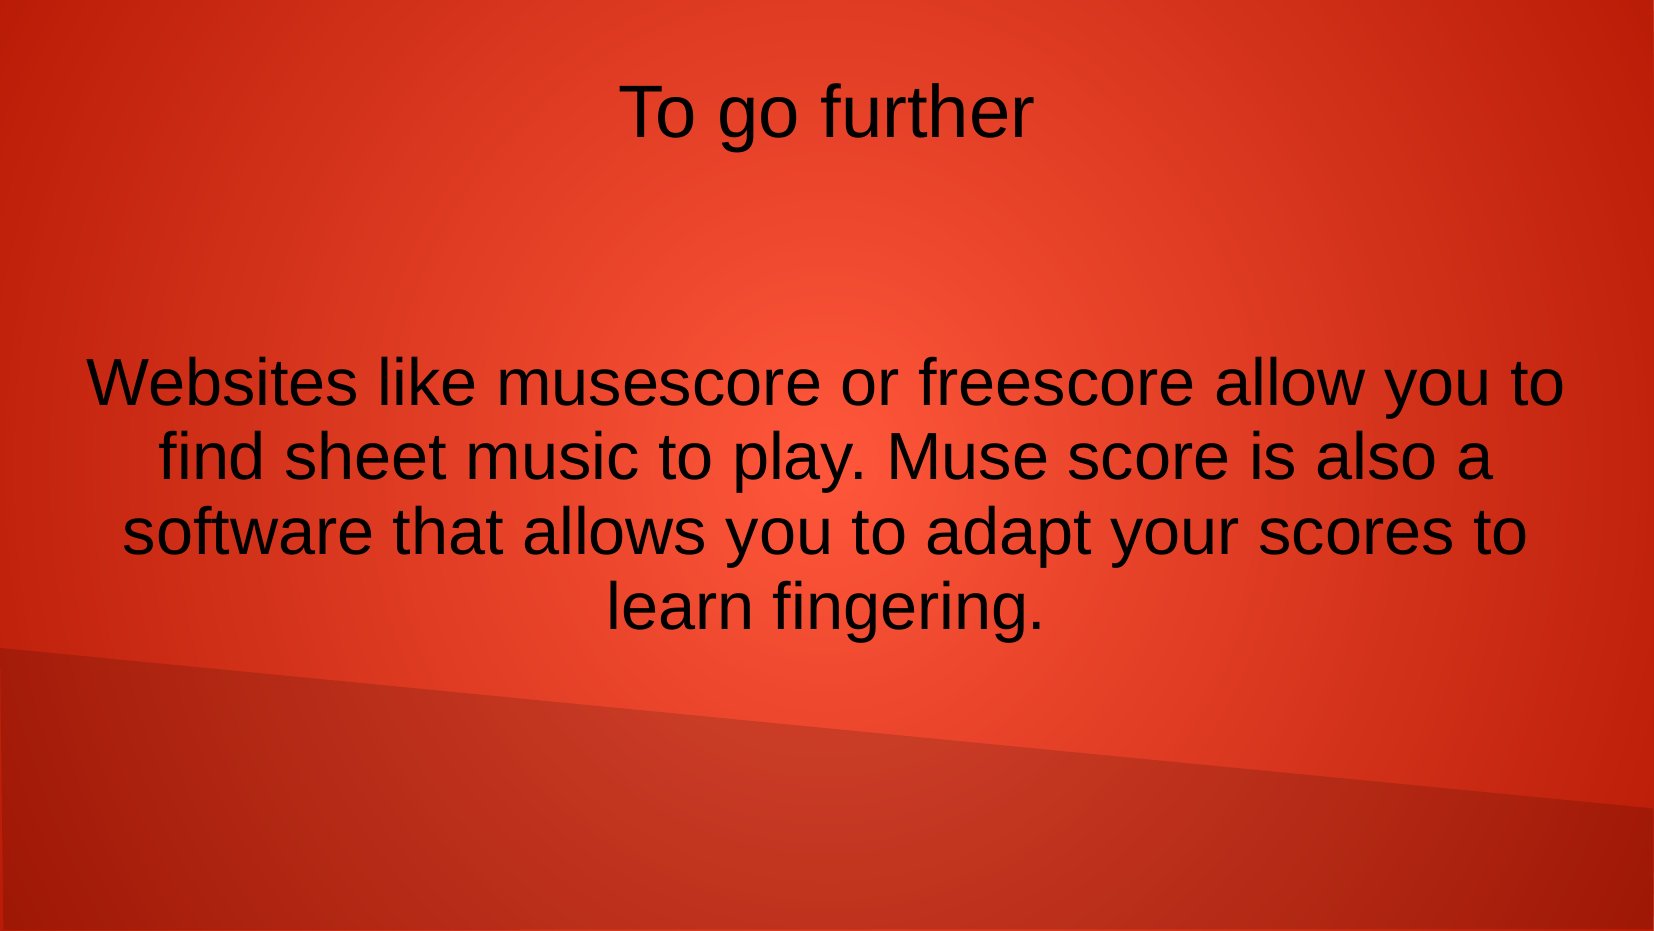

# To go further
Websites like musescore or freescore allow you to find sheet music to play. Muse score is also a software that allows you to adapt your scores to learn fingering.